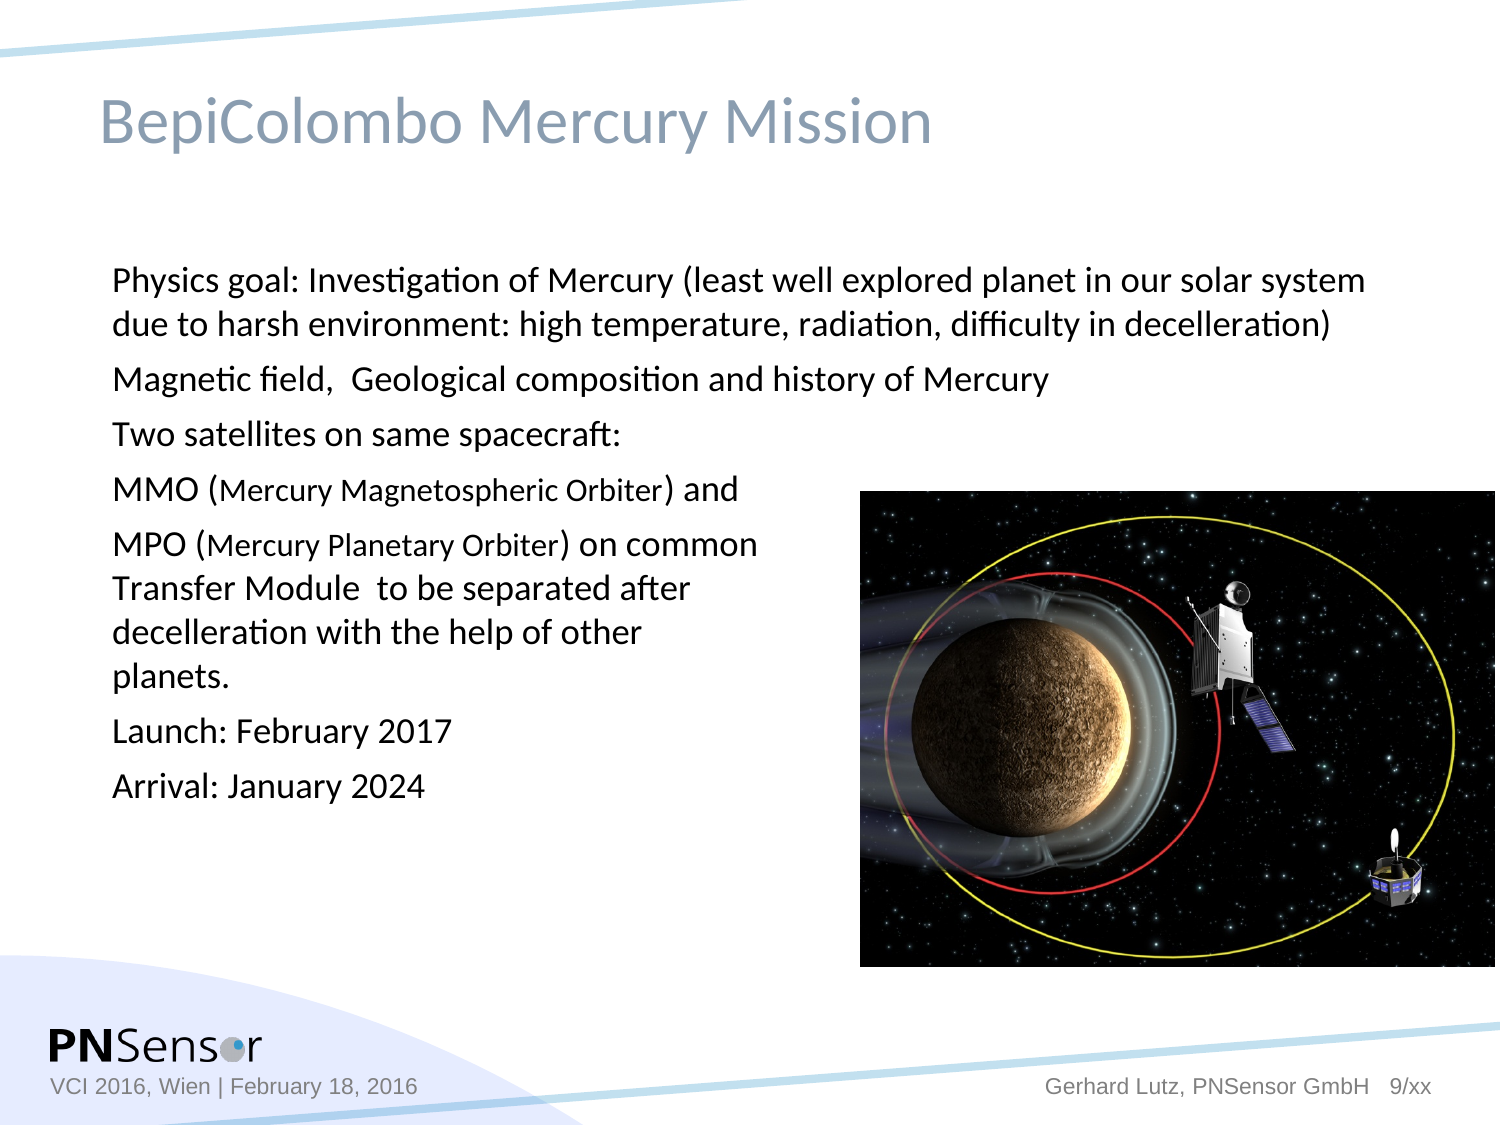

# BepiColombo Mercury Mission
Physics goal: Investigation of Mercury (least well explored planet in our solar system due to harsh environment: high temperature, radiation, difficulty in decelleration)
Magnetic field, Geological composition and history of Mercury
Two satellites on same spacecraft:
MMO (Mercury Magnetospheric Orbiter) and
MPO (Mercury Planetary Orbiter) on common
Transfer Module to be separated after
decelleration with the help of other
planets.
Launch: February 2017
Arrival: January 2024